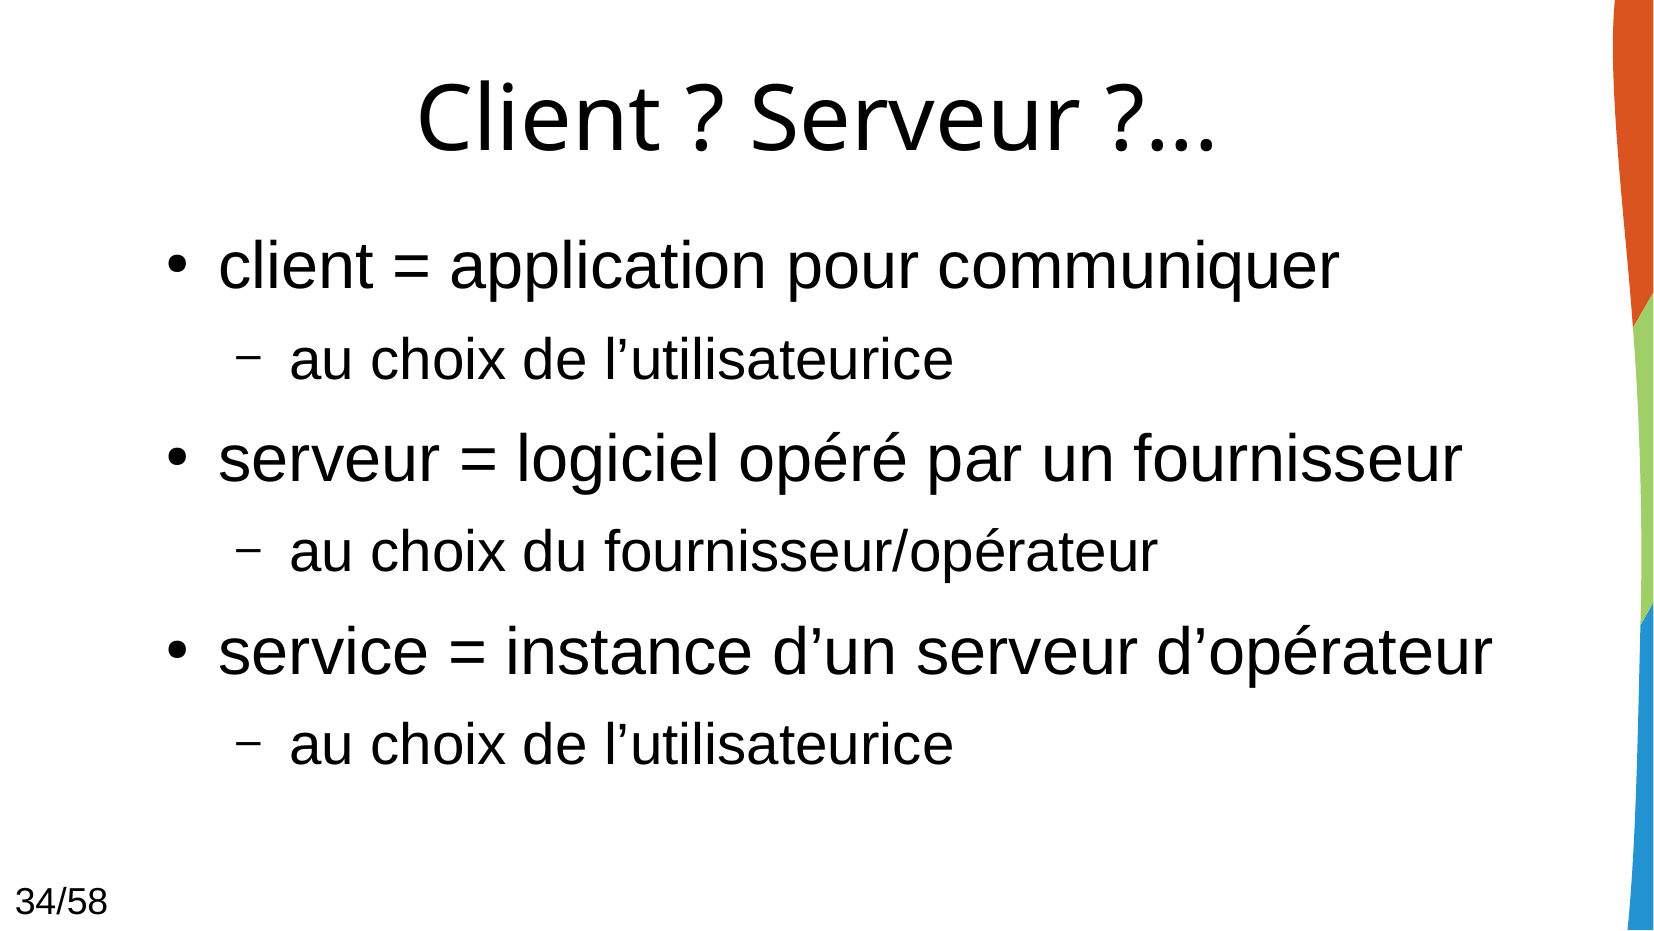

# Client ? Serveur ?...
client = application pour communiquer
au choix de l’utilisateurice
serveur = logiciel opéré par un fournisseur
au choix du fournisseur/opérateur
service = instance d’un serveur d’opérateur
au choix de l’utilisateurice